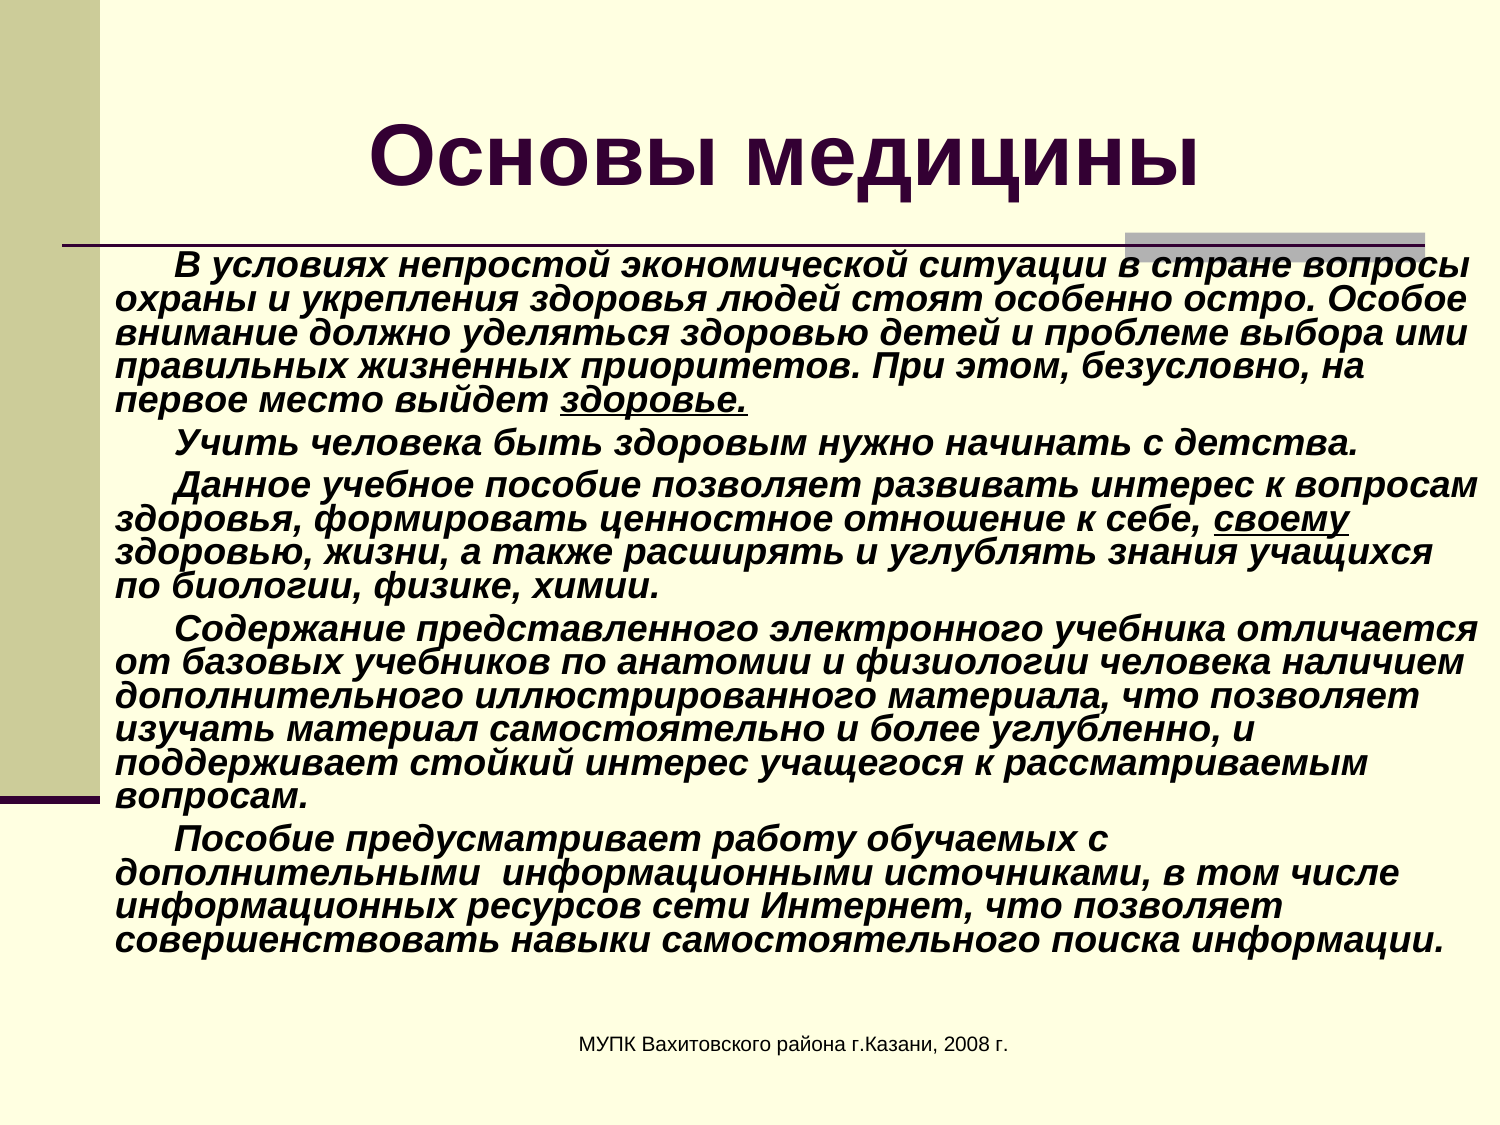

Основы медицины
# В условиях непростой экономической ситуации в стране вопросы охраны и укрепления здоровья людей стоят особенно остро. Особое внимание должно уделяться здоровью детей и проблеме выбора ими правильных жизненных приоритетов. При этом, безусловно, на первое место выйдет здоровье.
Учить человека быть здоровым нужно начинать с детства.
Данное учебное пособие позволяет развивать интерес к вопросам здоровья, формировать ценностное отношение к себе, своему здоровью, жизни, а также расширять и углублять знания учащихся по биологии, физике, химии.
Содержание представленного электронного учебника отличается от базовых учебников по анатомии и физиологии человека наличием дополнительного иллюстрированного материала, что позволяет изучать материал самостоятельно и более углубленно, и поддерживает стойкий интерес учащегося к рассматриваемым вопросам.
Пособие предусматривает работу обучаемых с дополнительными информационными источниками, в том числе информационных ресурсов сети Интернет, что позволяет совершенствовать навыки самостоятельного поиска информации.
МУПК Вахитовского района г.Казани, 2008 г.